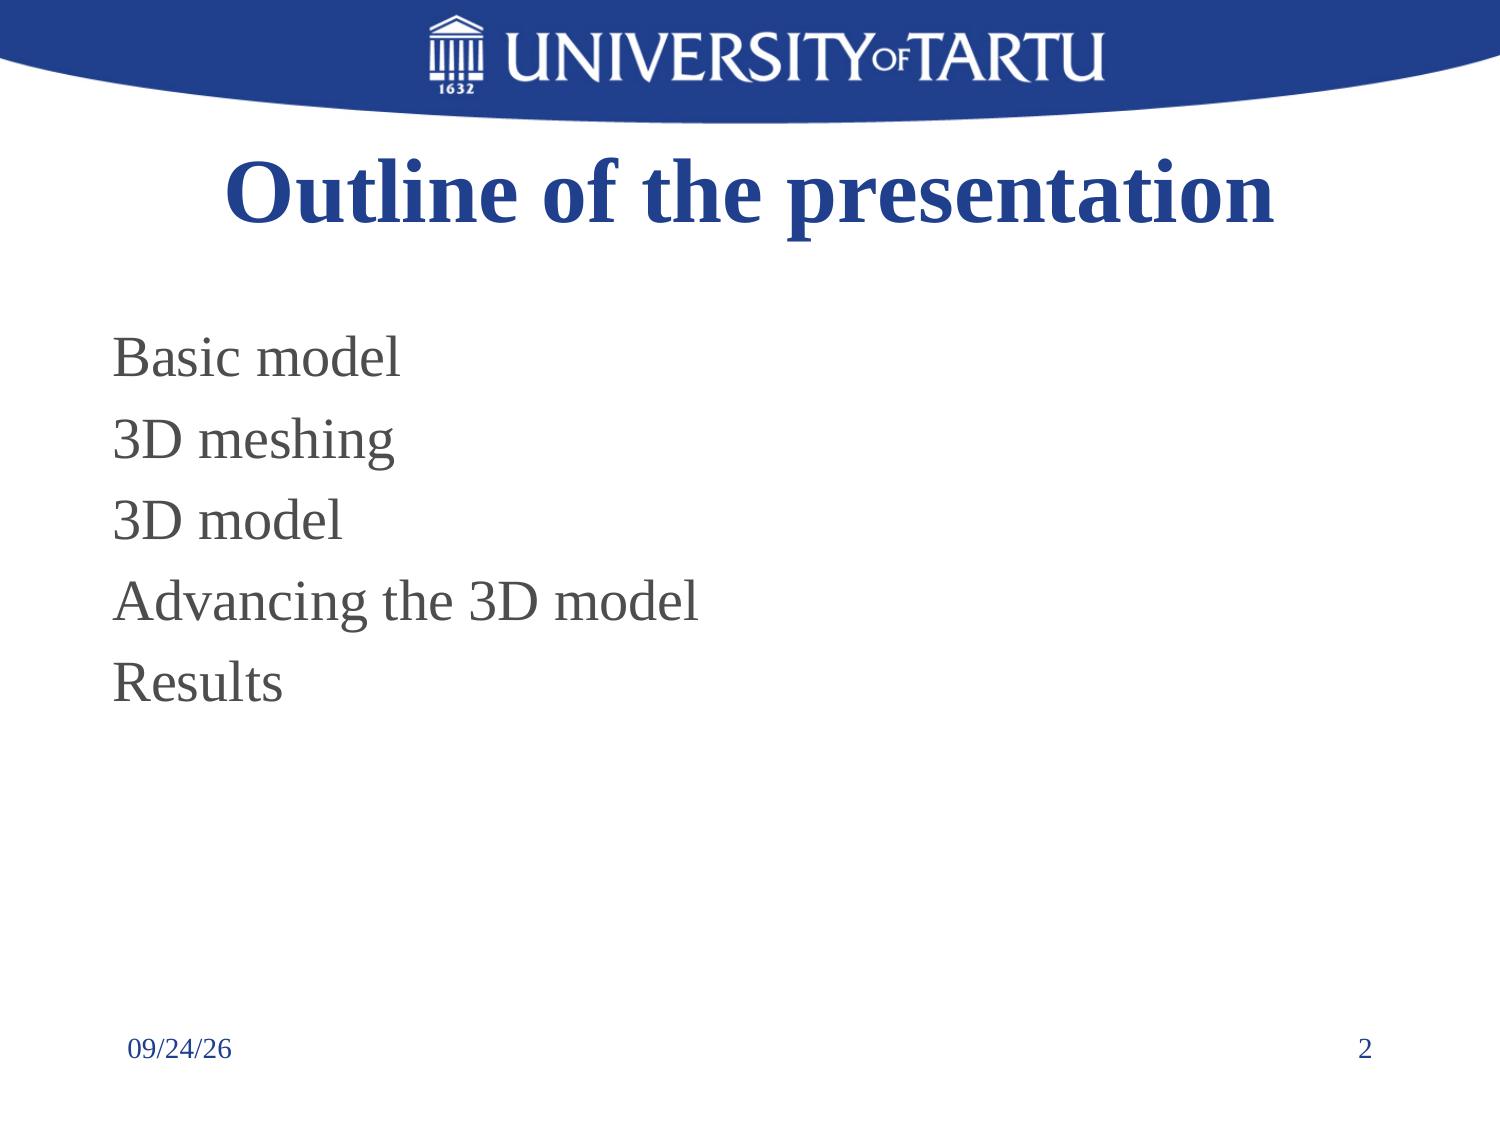

# Outline of the presentation
Basic model
3D meshing
3D model
Advancing the 3D model
Results
2